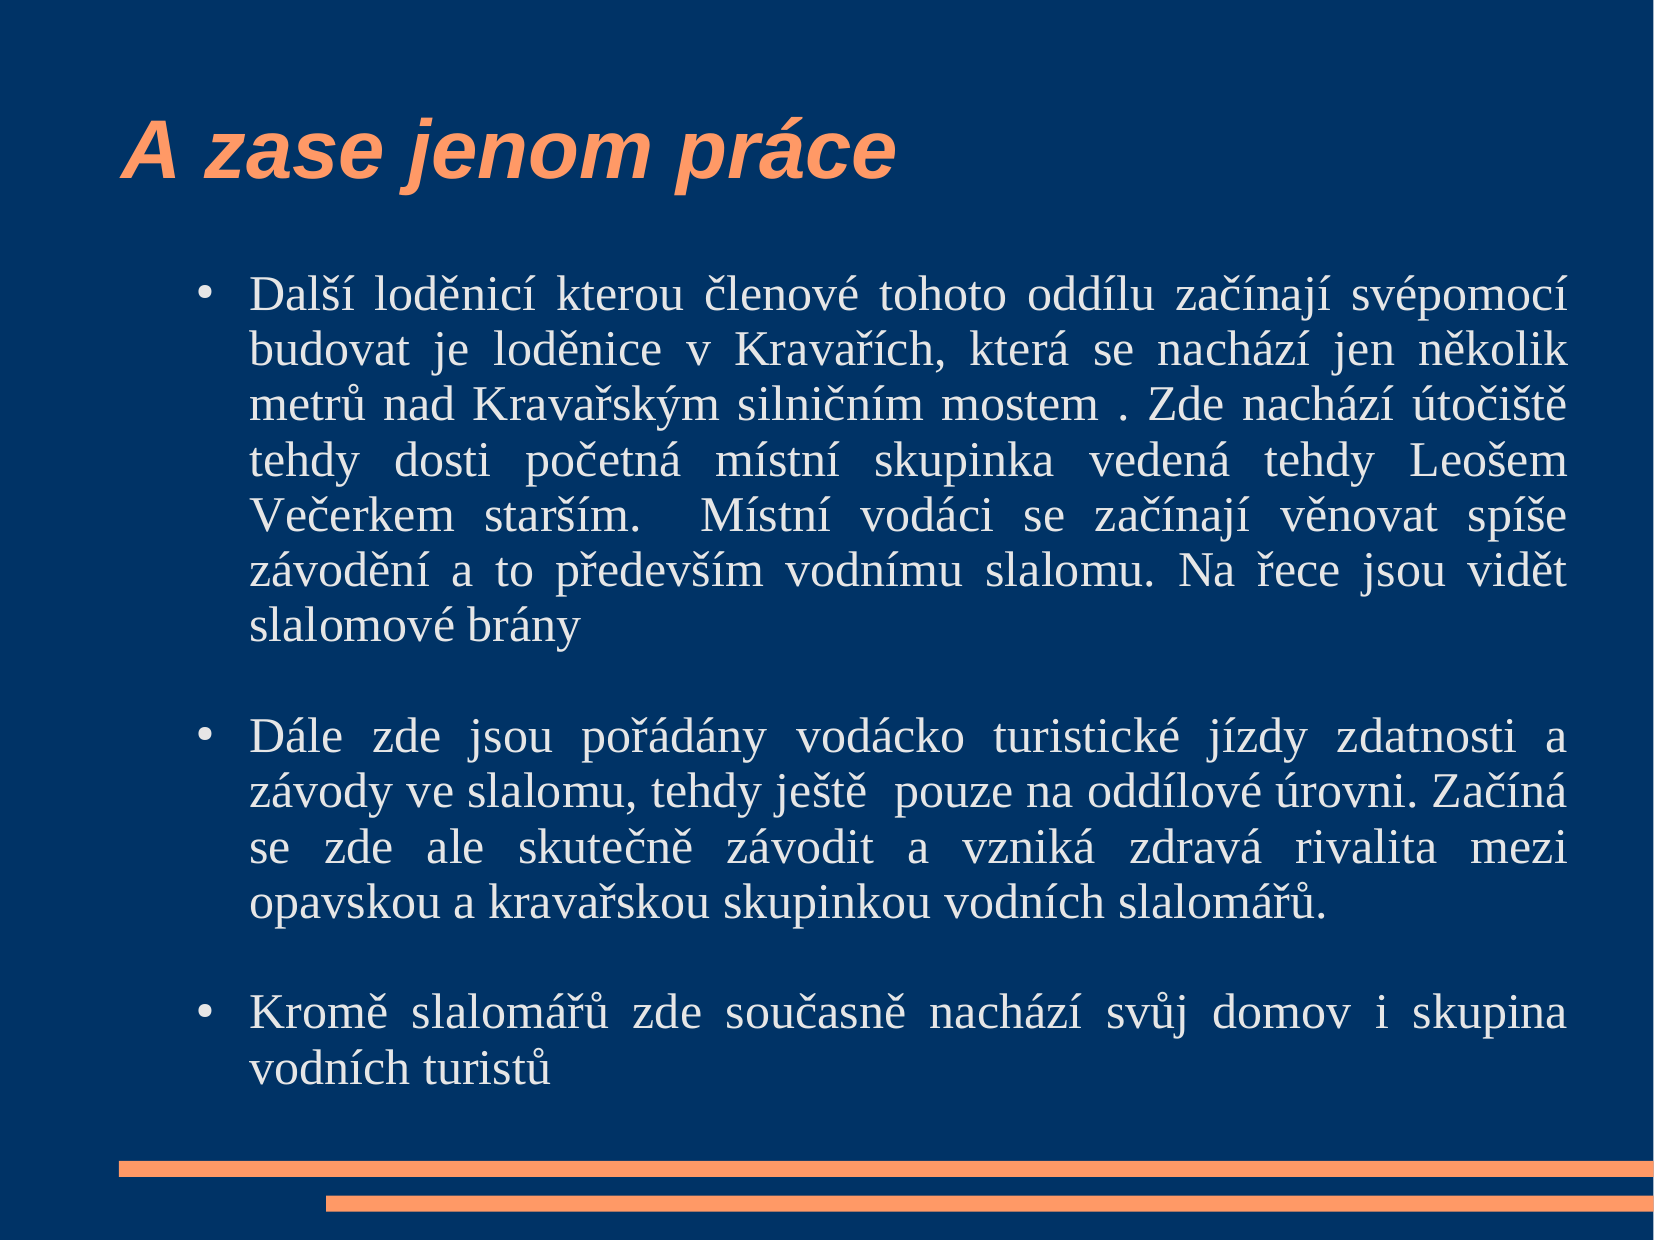

# A zase jenom práce
Další loděnicí kterou členové tohoto oddílu začínají svépomocí budovat je loděnice v Kravařích, která se nachází jen několik metrů nad Kravařským silničním mostem . Zde nachází útočiště tehdy dosti početná místní skupinka vedená tehdy Leošem Večerkem starším. Místní vodáci se začínají věnovat spíše závodění a to především vodnímu slalomu. Na řece jsou vidět slalomové brány
Dále zde jsou pořádány vodácko turistické jízdy zdatnosti a závody ve slalomu, tehdy ještě pouze na oddílové úrovni. Začíná se zde ale skutečně závodit a vzniká zdravá rivalita mezi opavskou a kravařskou skupinkou vodních slalomářů.
Kromě slalomářů zde současně nachází svůj domov i skupina vodních turistů